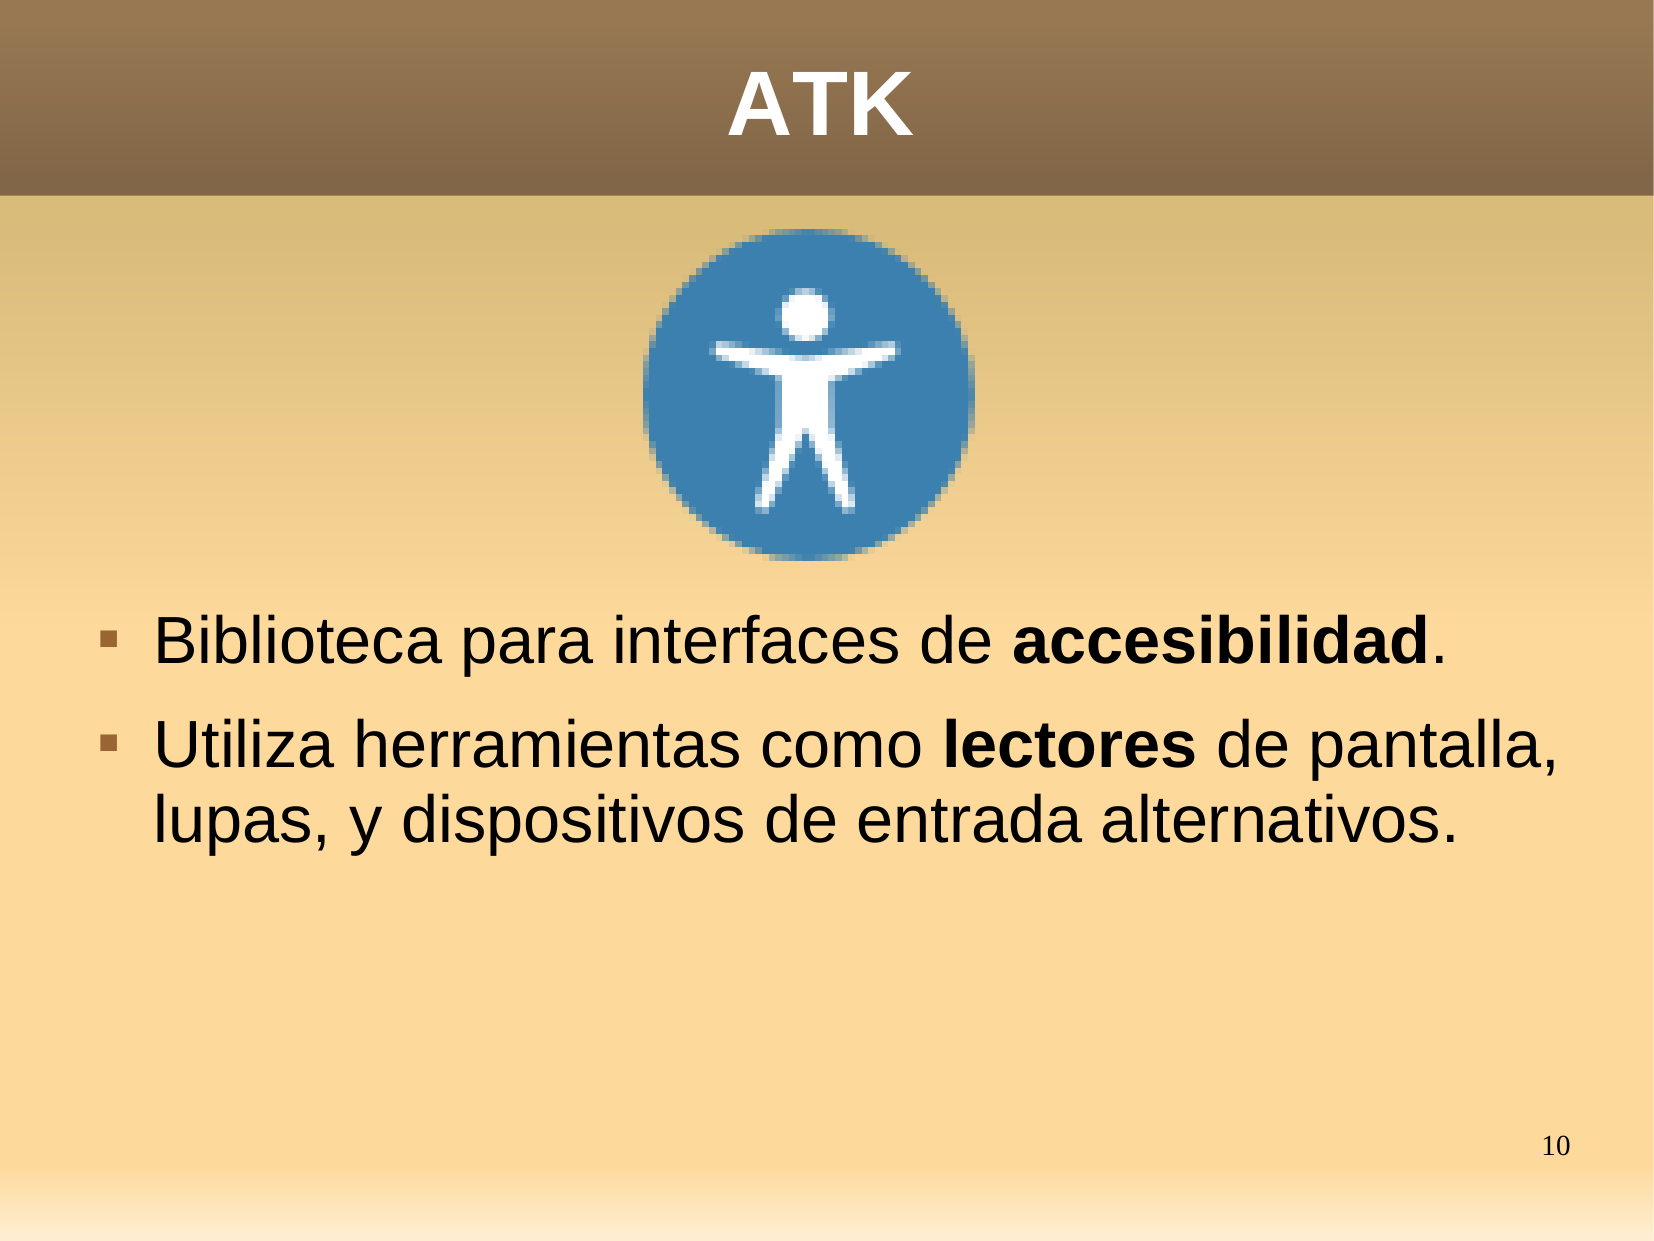

# ATK
Biblioteca para interfaces de accesibilidad.
Utiliza herramientas como lectores de pantalla, lupas, y dispositivos de entrada alternativos.
10